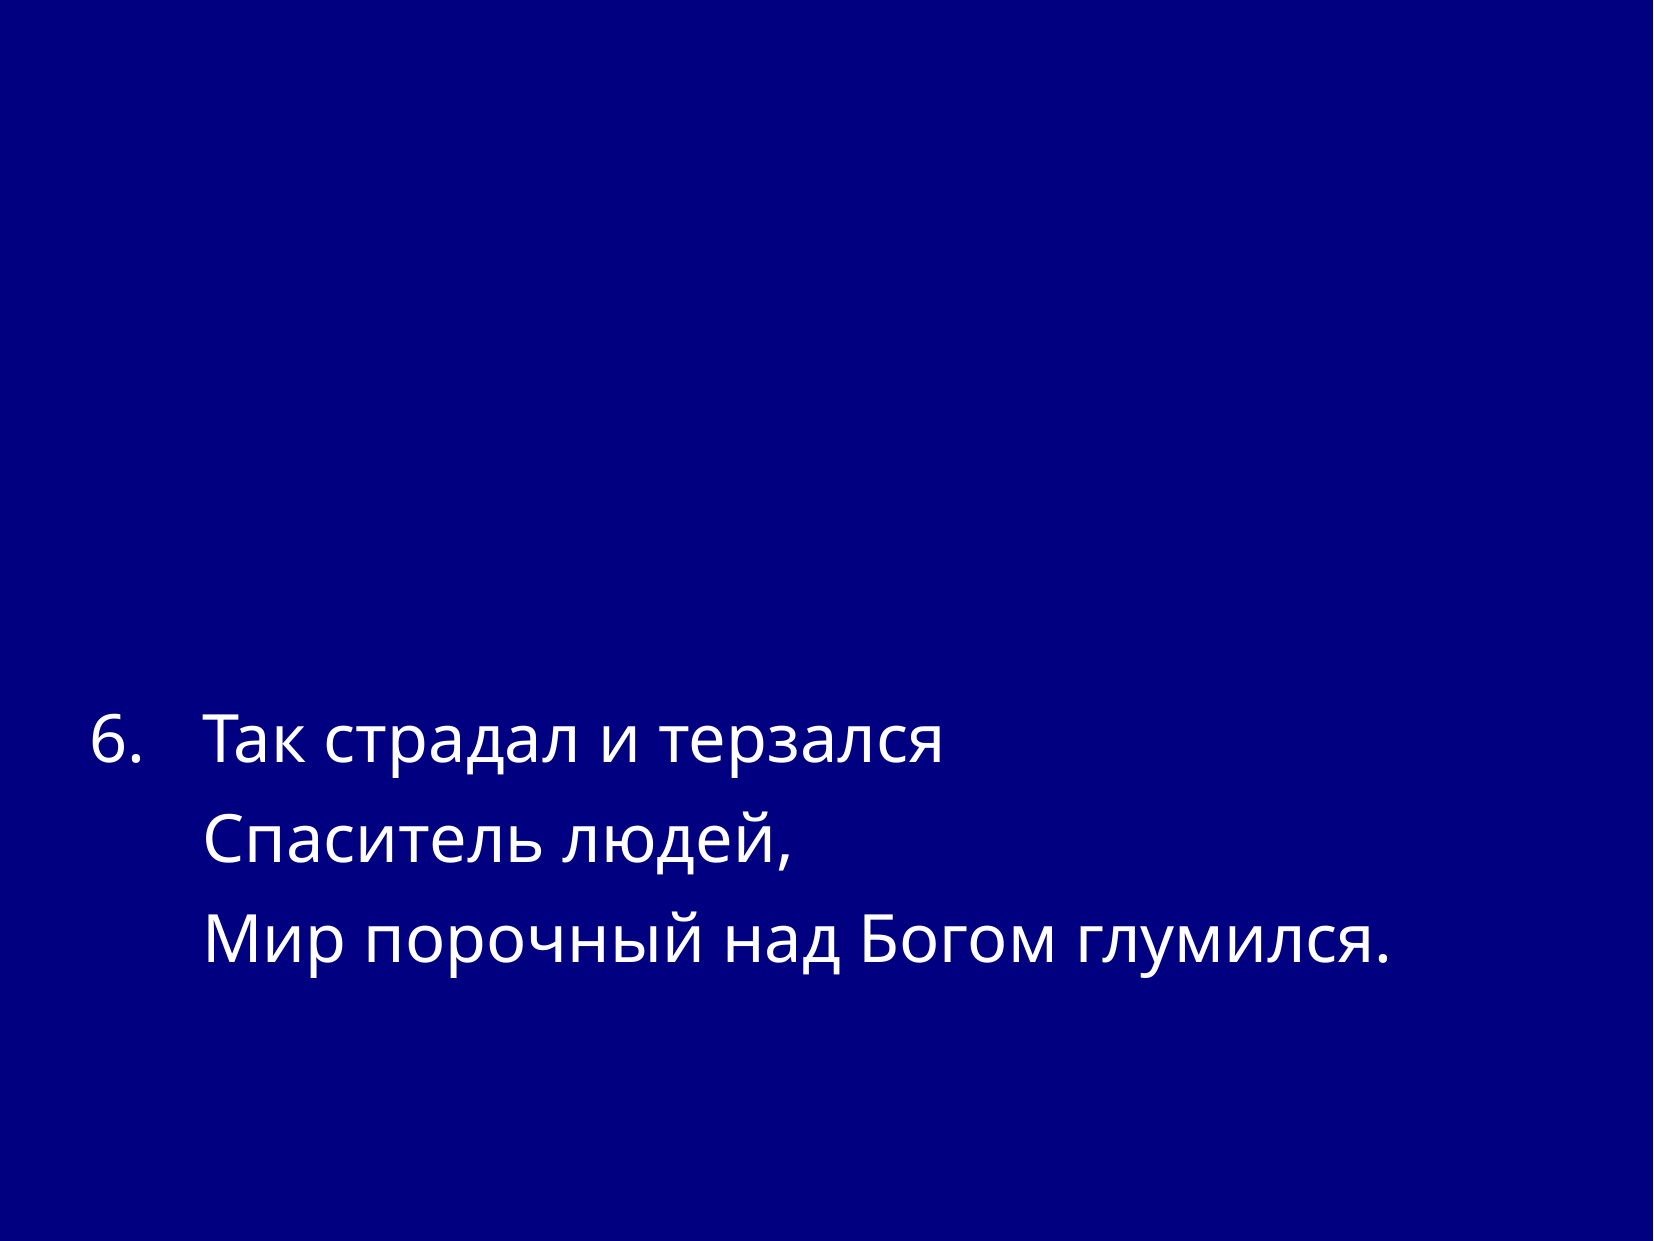

6.	Так страдал и терзался
	Спаситель людей,
	Мир порочный над Богом глумился.